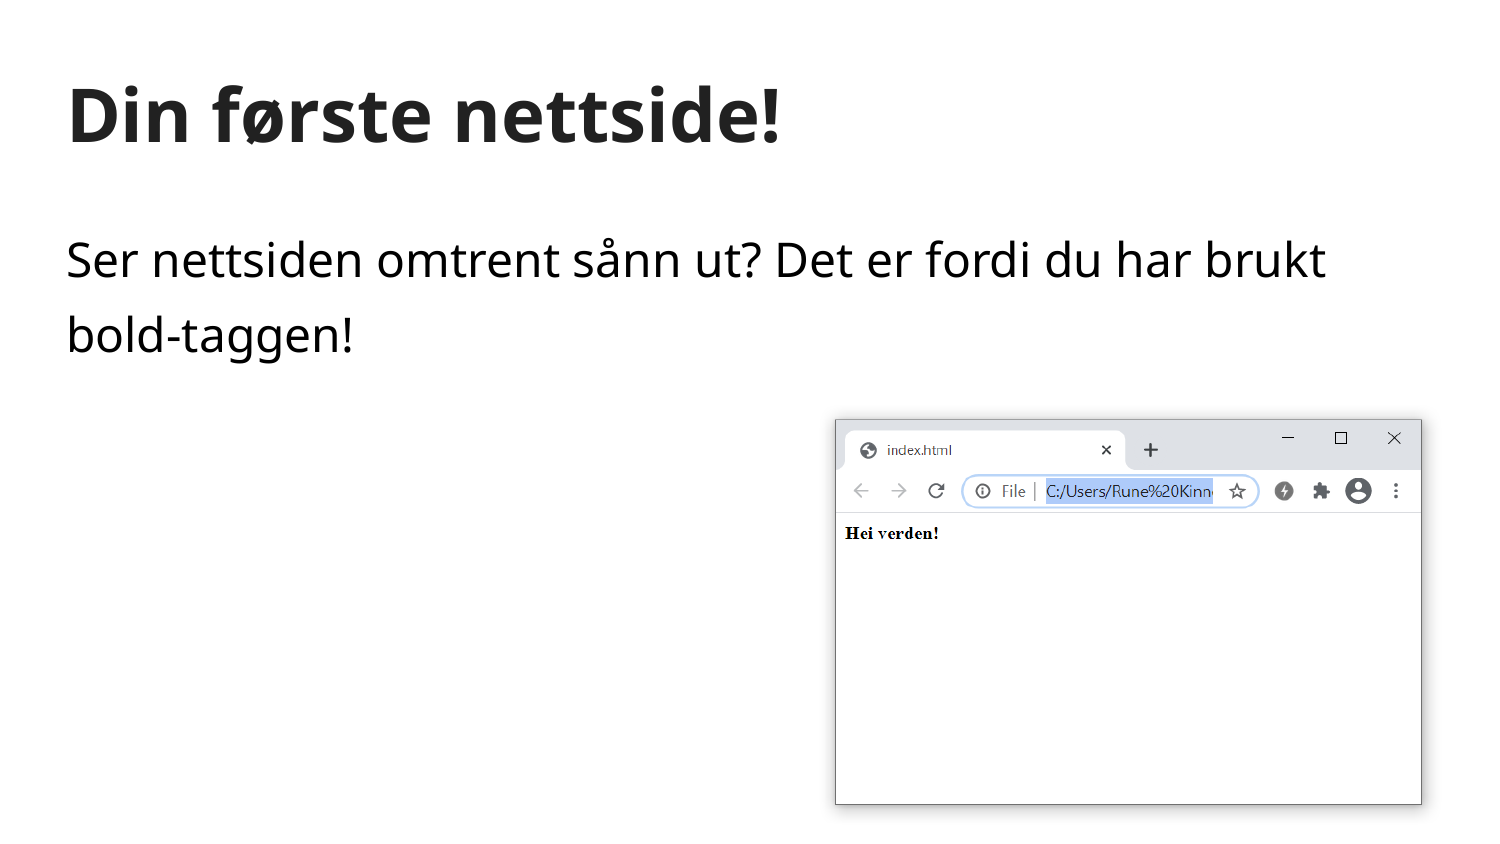

# Din første nettside!
Ser nettsiden omtrent sånn ut? Det er fordi du har brukt bold-taggen!